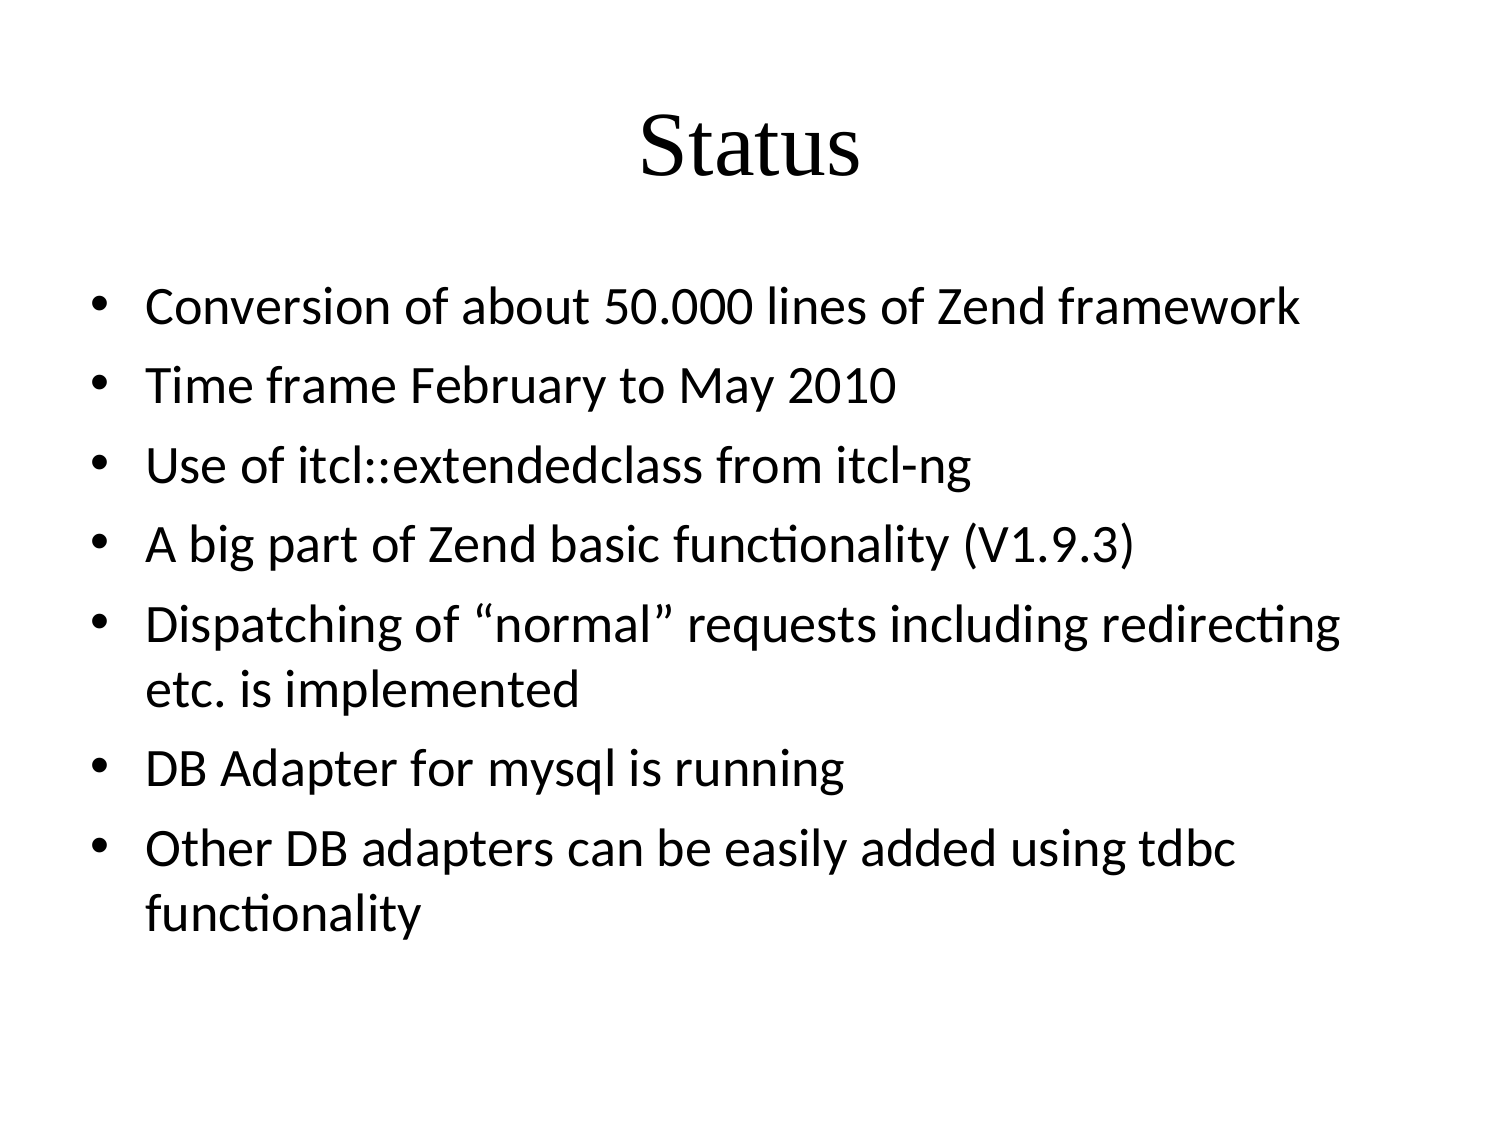

Status‏
Conversion of about 50.000 lines of Zend framework
Time frame February to May 2010
Use of itcl::extendedclass from itcl-ng
A big part of Zend basic functionality (V1.9.3)
Dispatching of “normal” requests including redirecting etc. is implemented
DB Adapter for mysql is running
Other DB adapters can be easily added using tdbc functionality